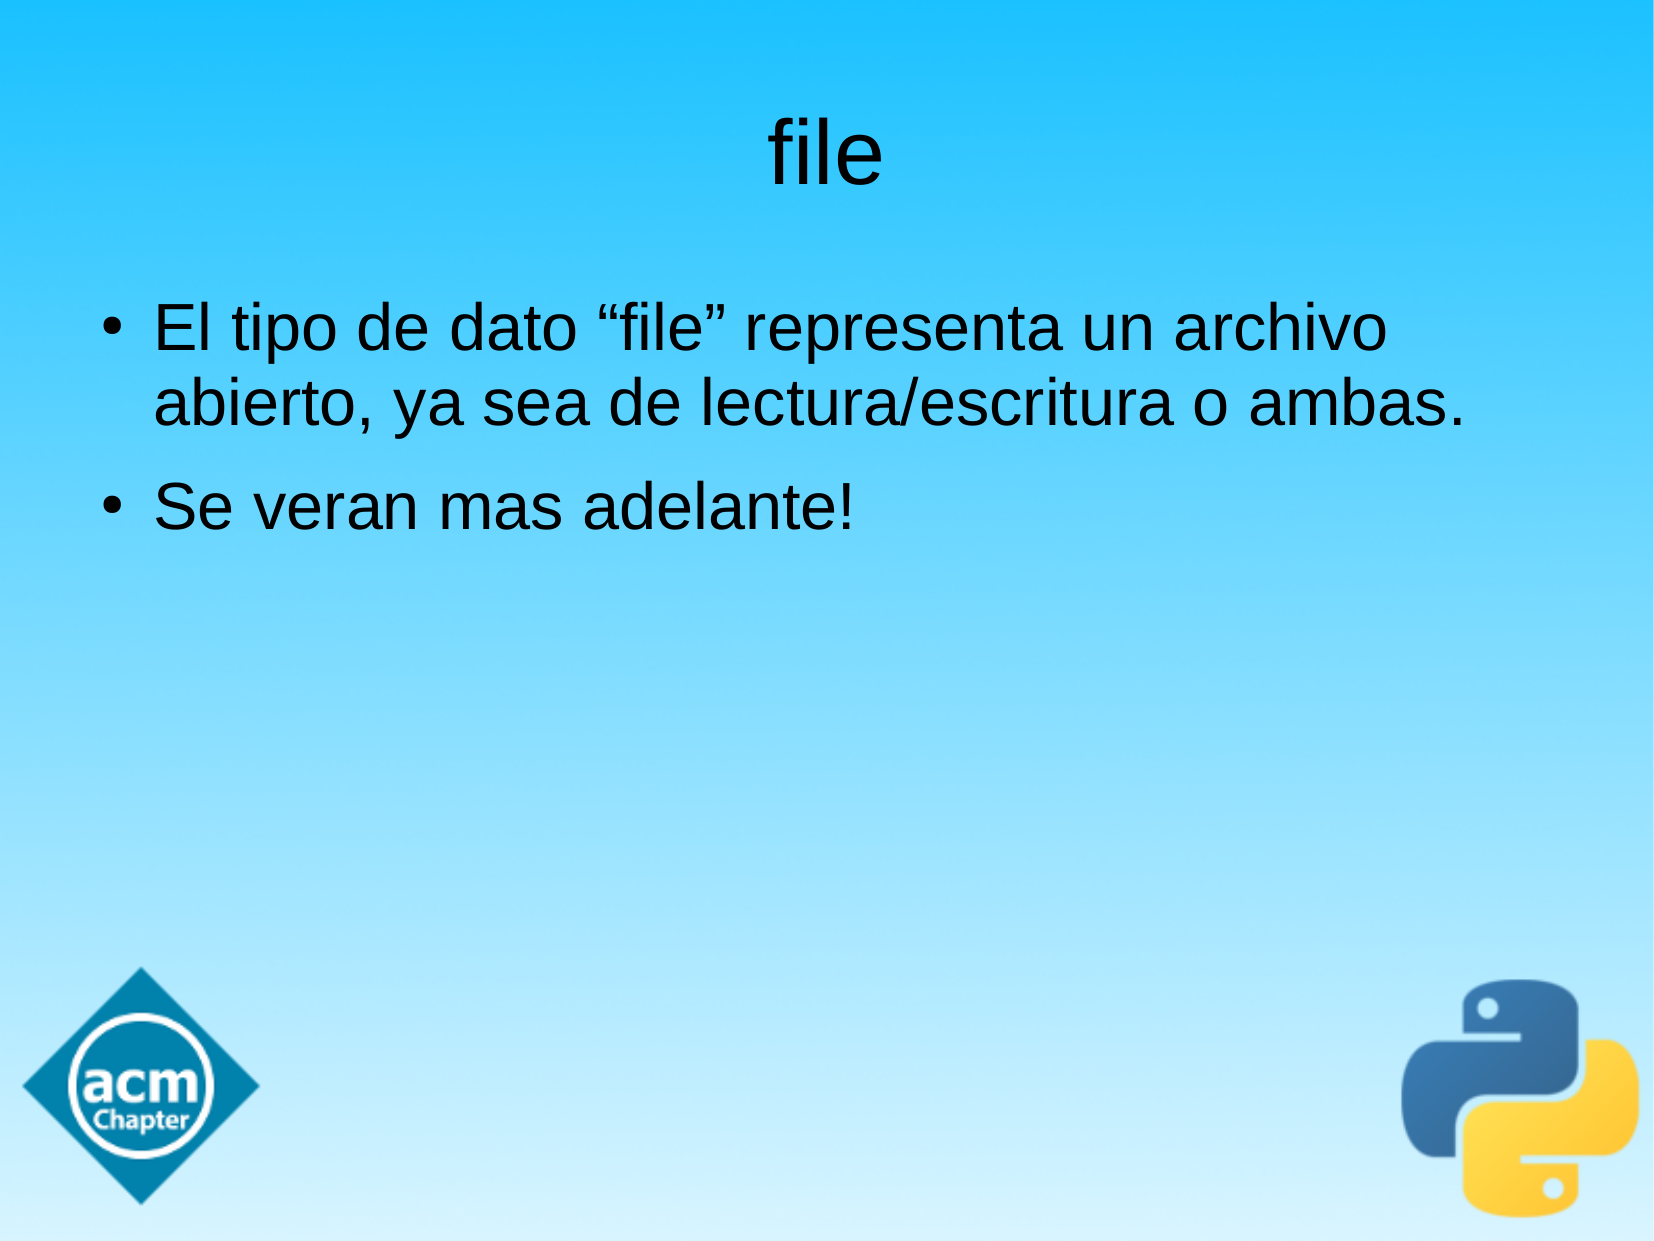

# file
El tipo de dato “file” representa un archivo abierto, ya sea de lectura/escritura o ambas.
Se veran mas adelante!